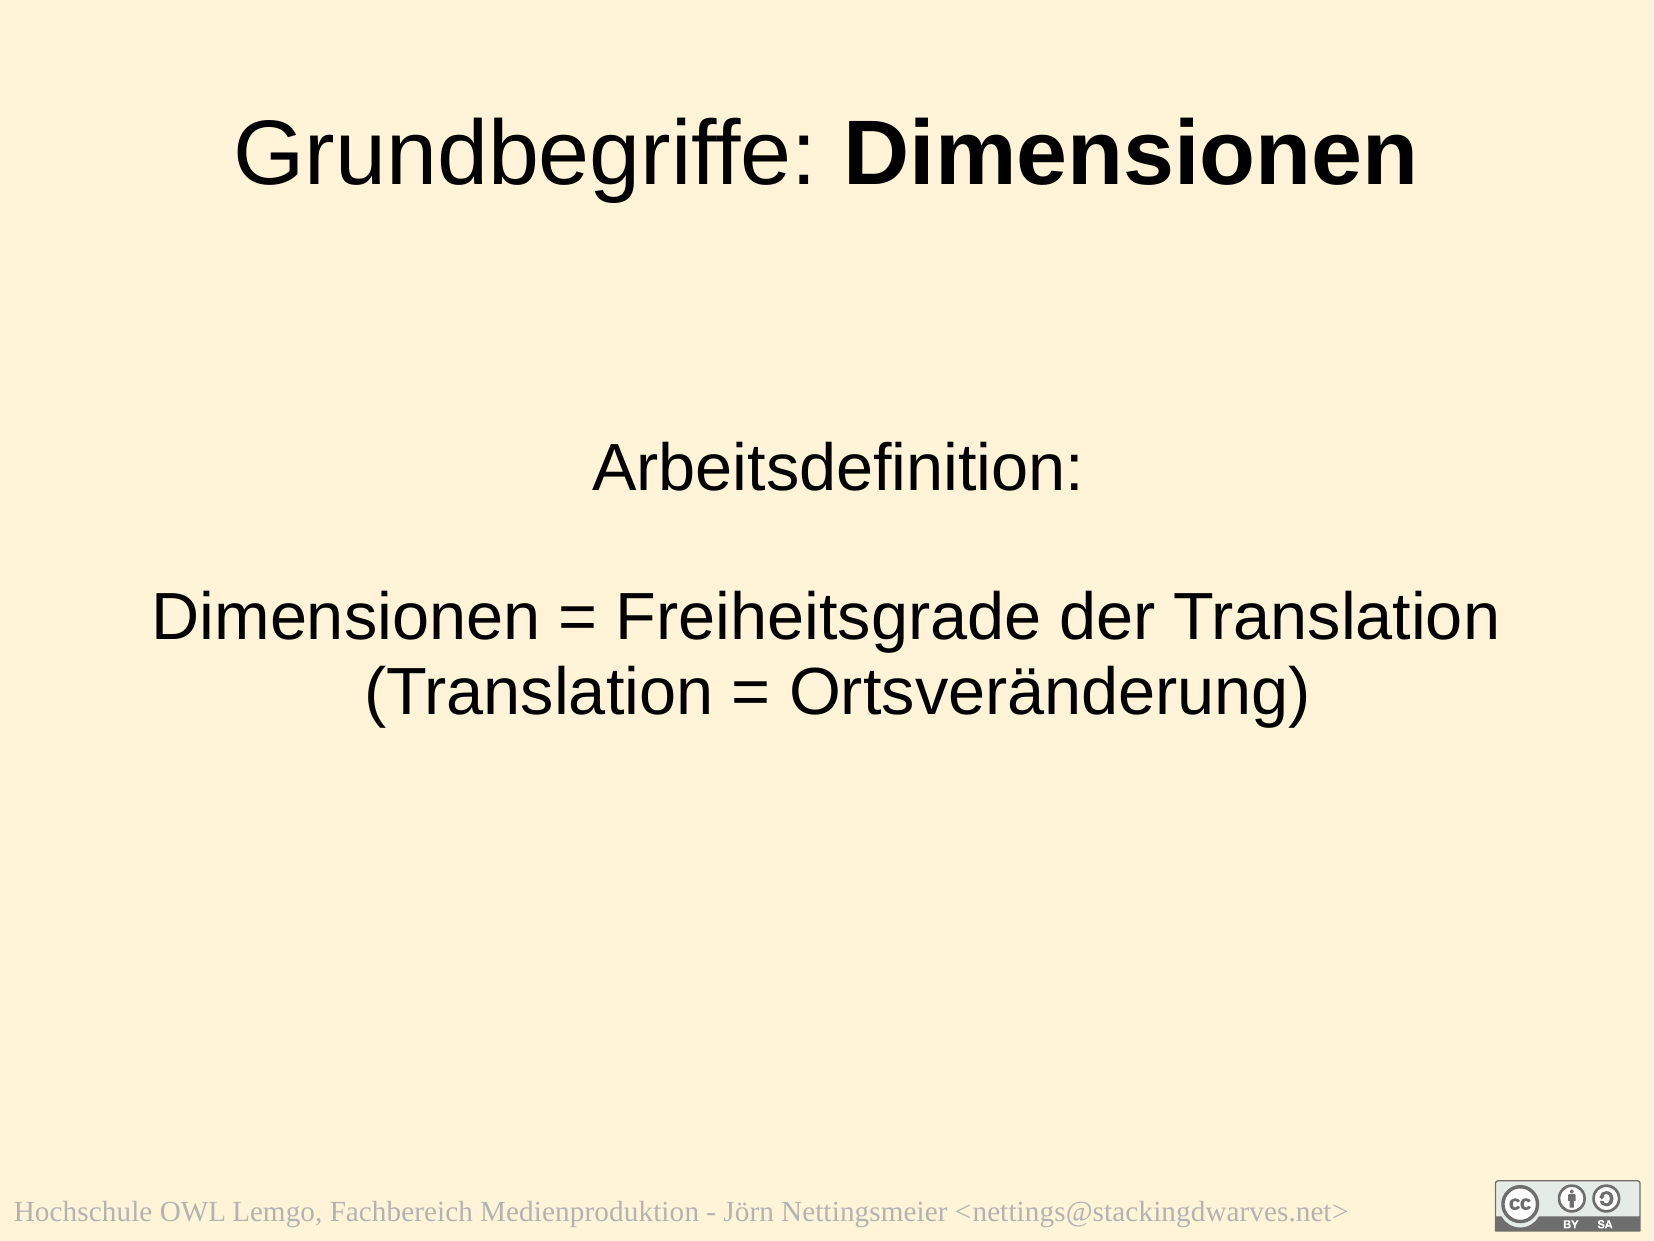

# Grundbegriffe: Dimensionen
Arbeitsdefinition:
Dimensionen = Freiheitsgrade der Translation
(Translation = Ortsveränderung)